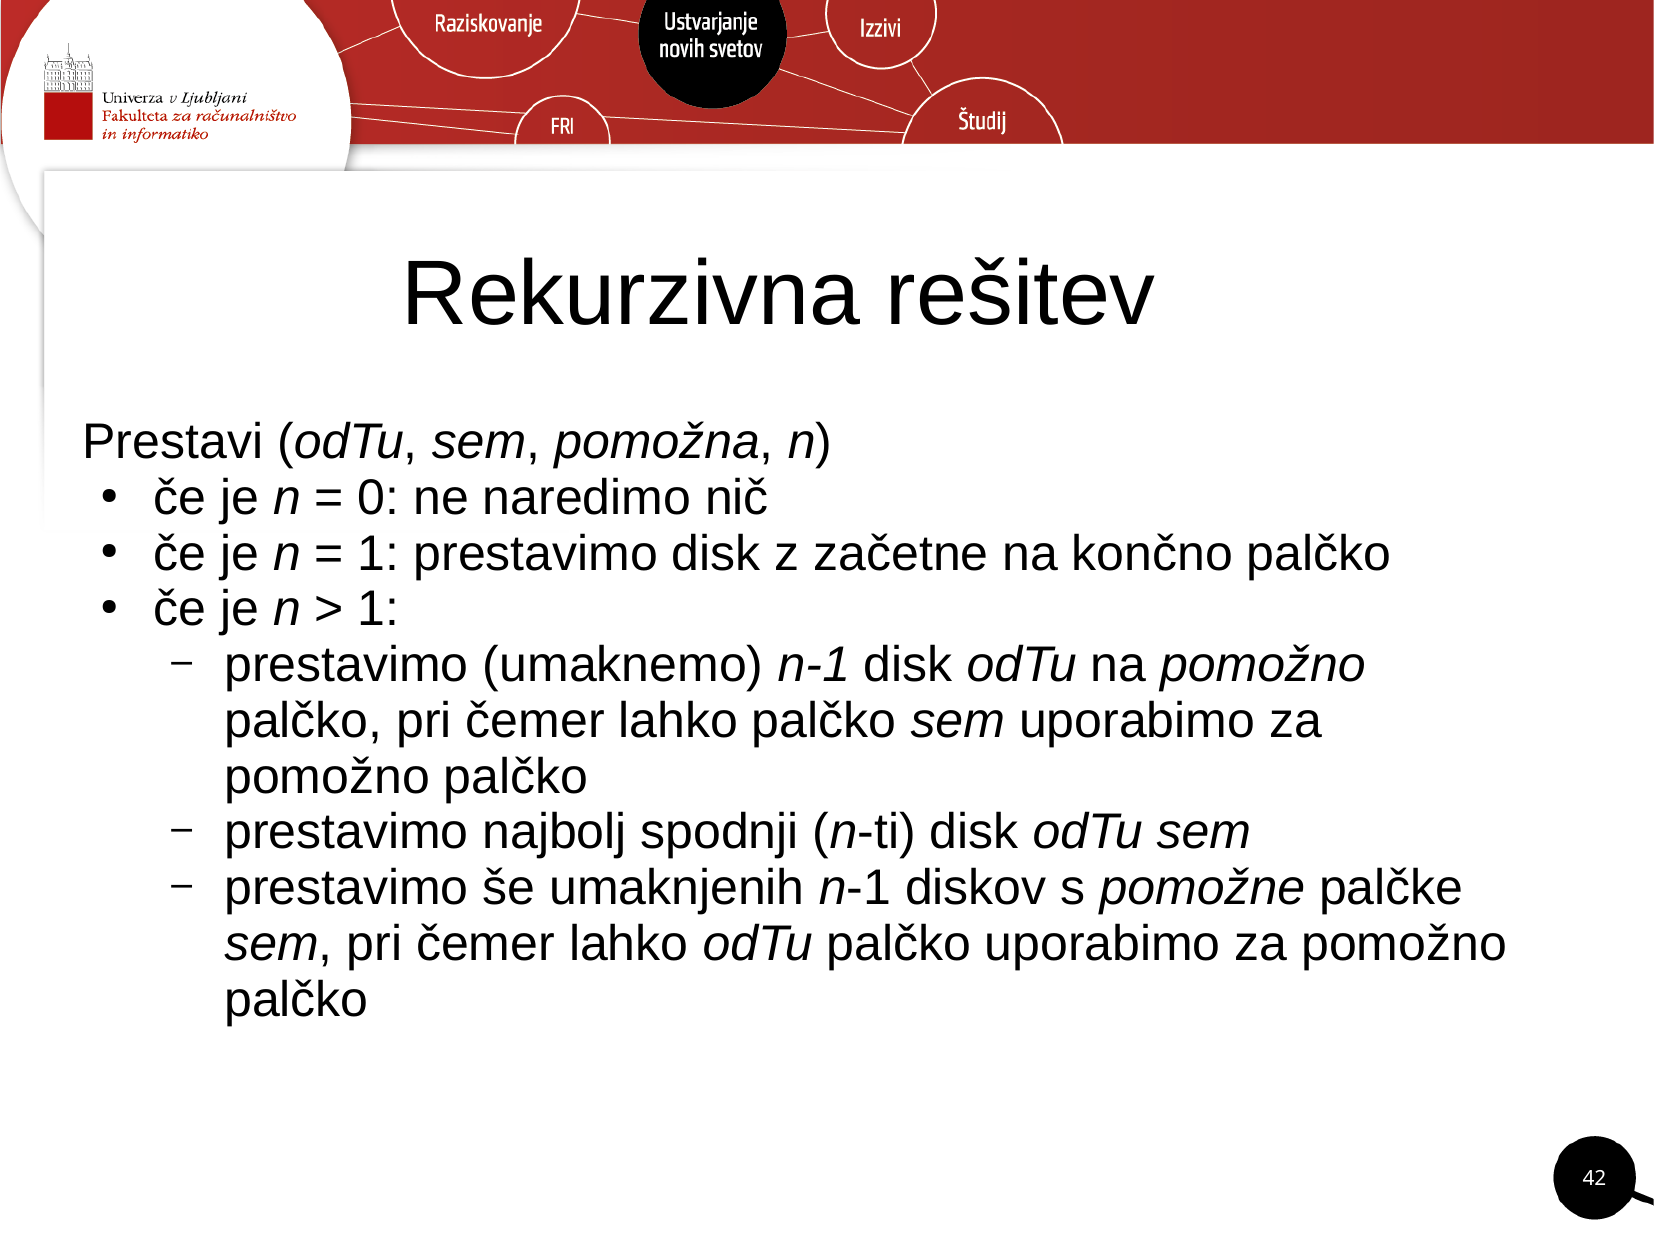

# Rekurzivna rešitev
Prestavi (odTu, sem, pomožna, n)
če je n = 0: ne naredimo nič
če je n = 1: prestavimo disk z začetne na končno palčko
če je n > 1:
prestavimo (umaknemo) n-1 disk odTu na pomožno palčko, pri čemer lahko palčko sem uporabimo za pomožno palčko
prestavimo najbolj spodnji (n-ti) disk odTu sem
prestavimo še umaknjenih n-1 diskov s pomožne palčke sem, pri čemer lahko odTu palčko uporabimo za pomožno palčko